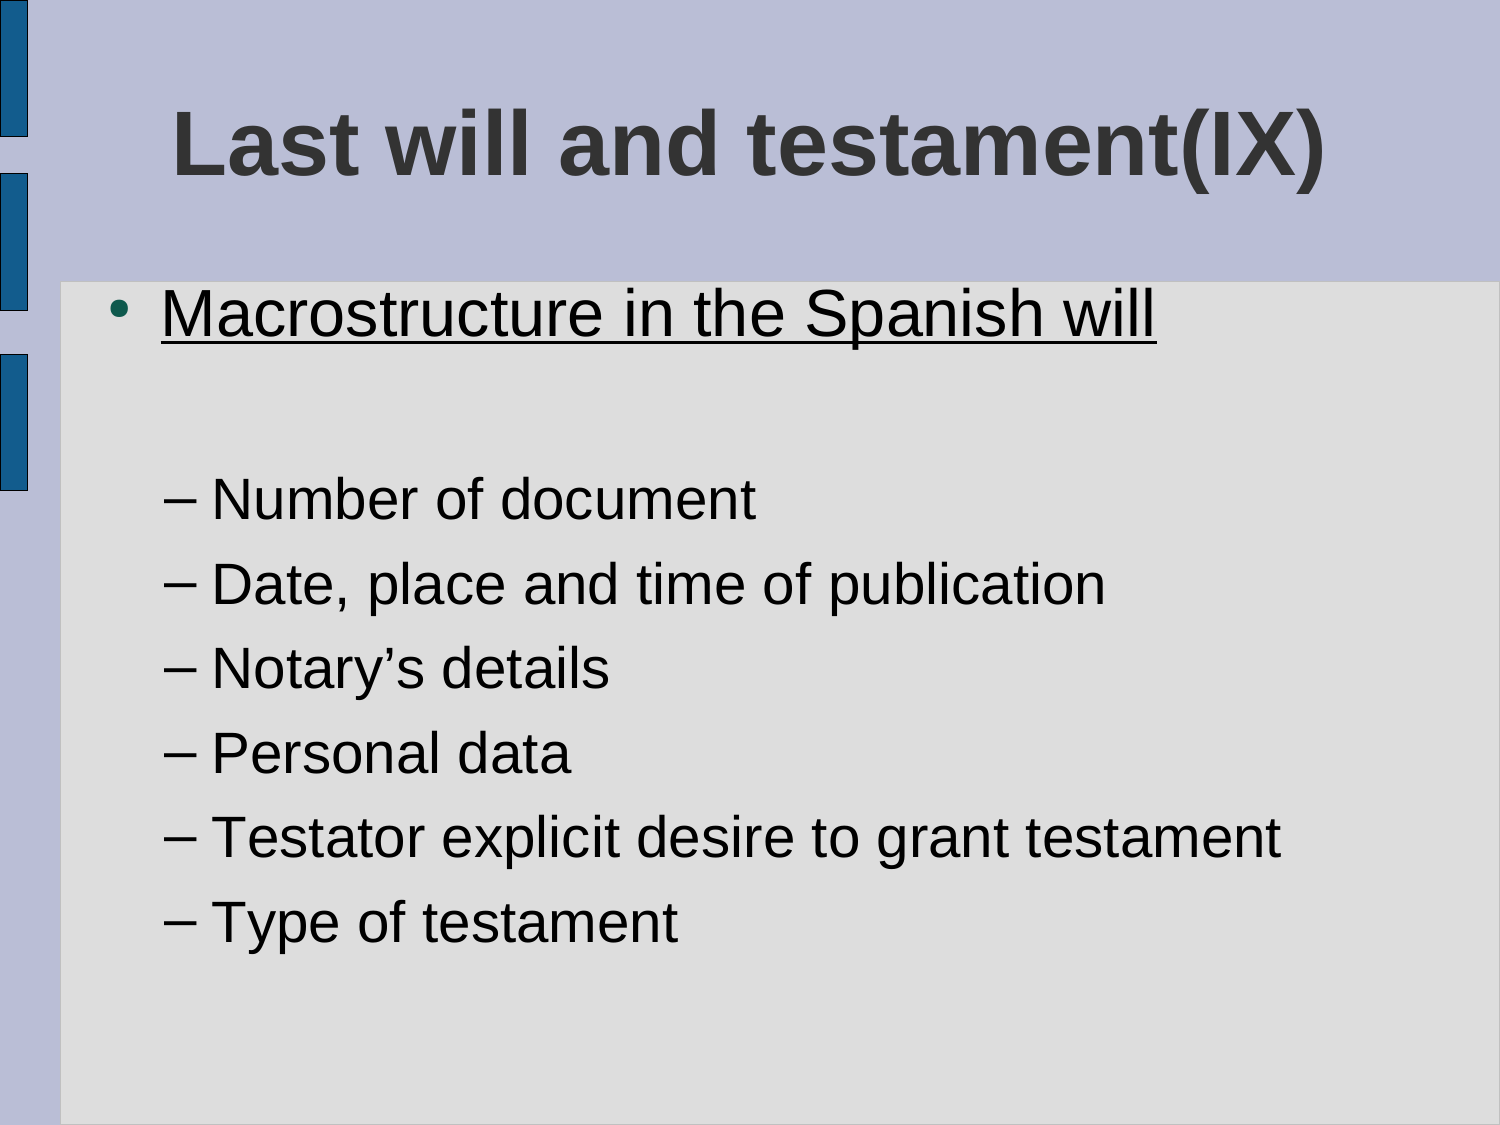

# Last will and testament(IX)
Macrostructure in the Spanish will
Number of document
Date, place and time of publication
Notary’s details
Personal data
Testator explicit desire to grant testament
Type of testament